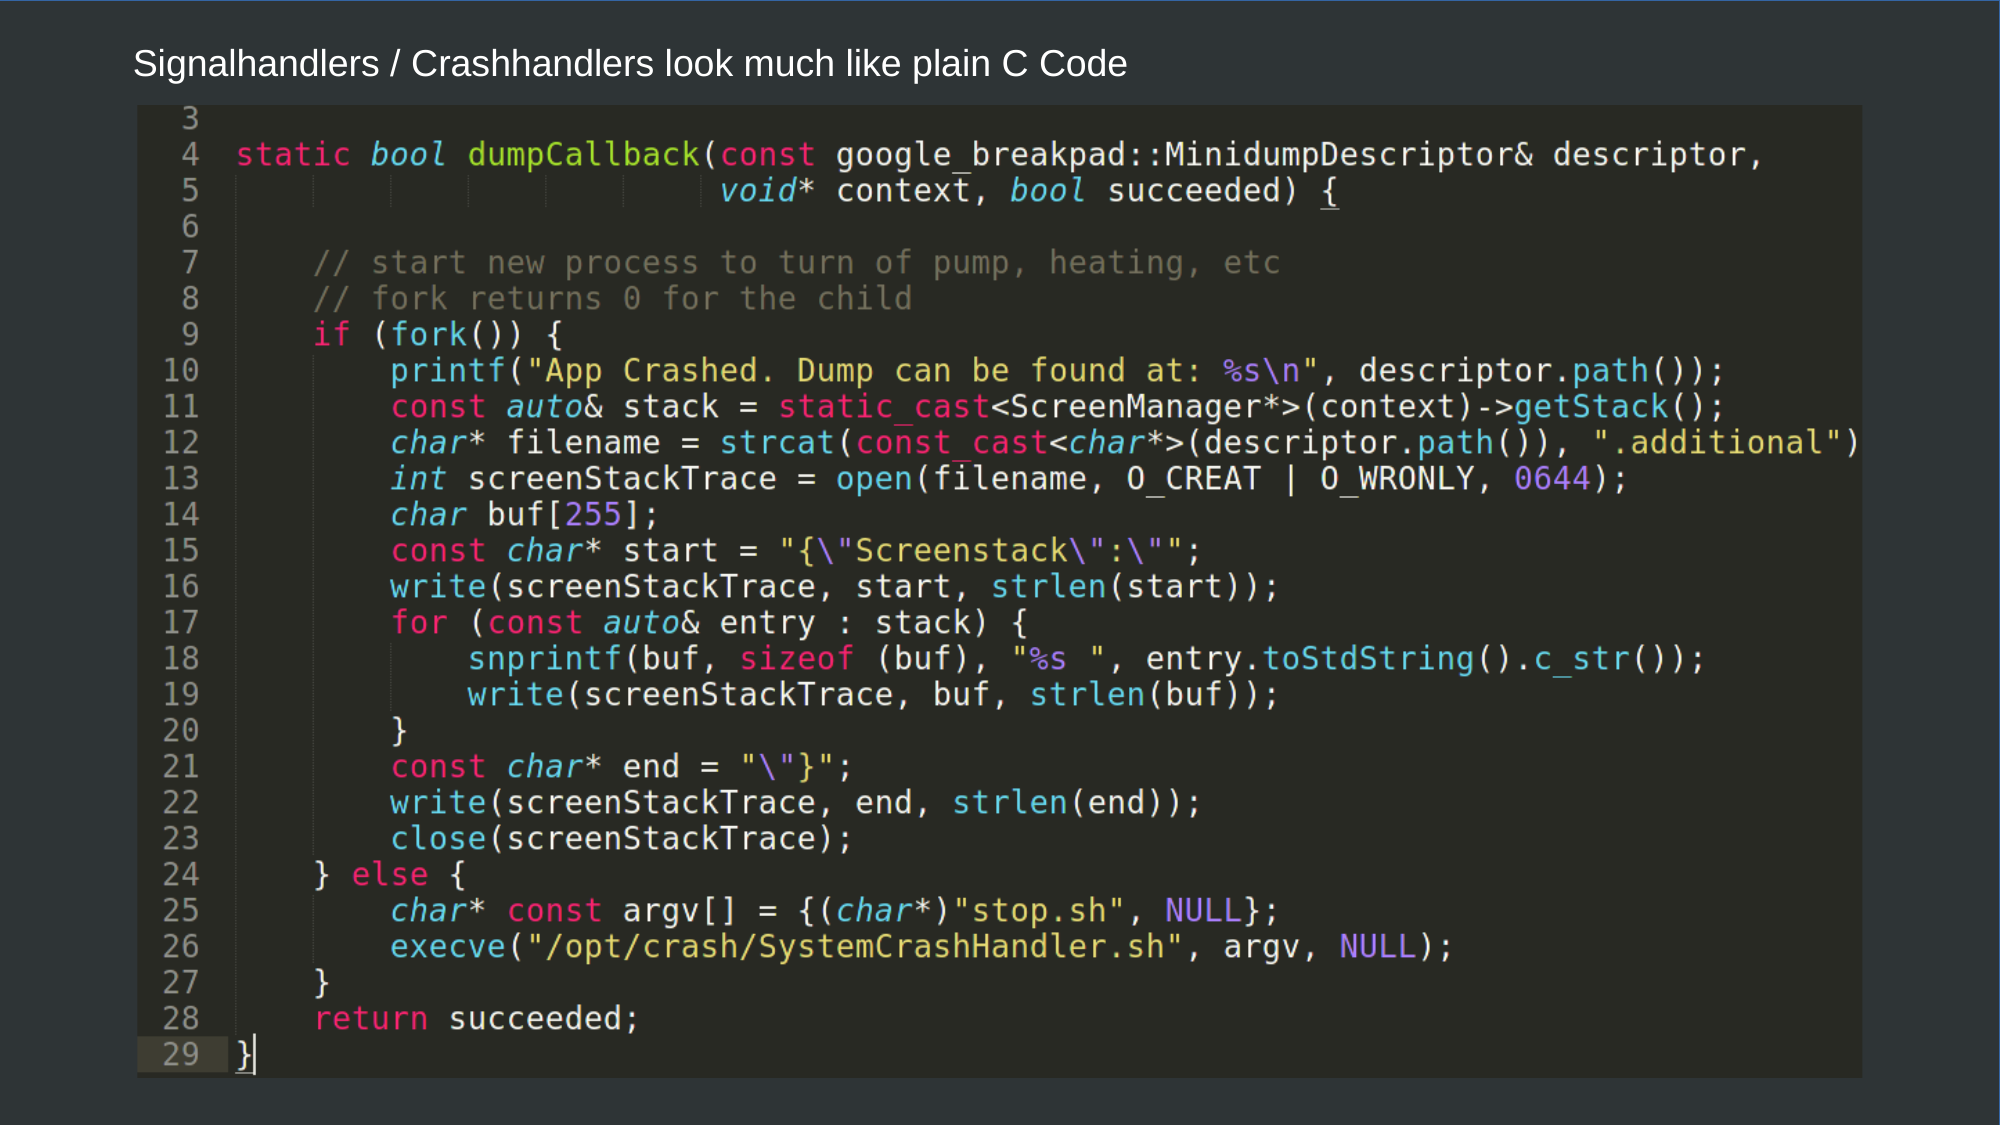

Signalhandlers / Crashhandlers look much like plain C Code
#